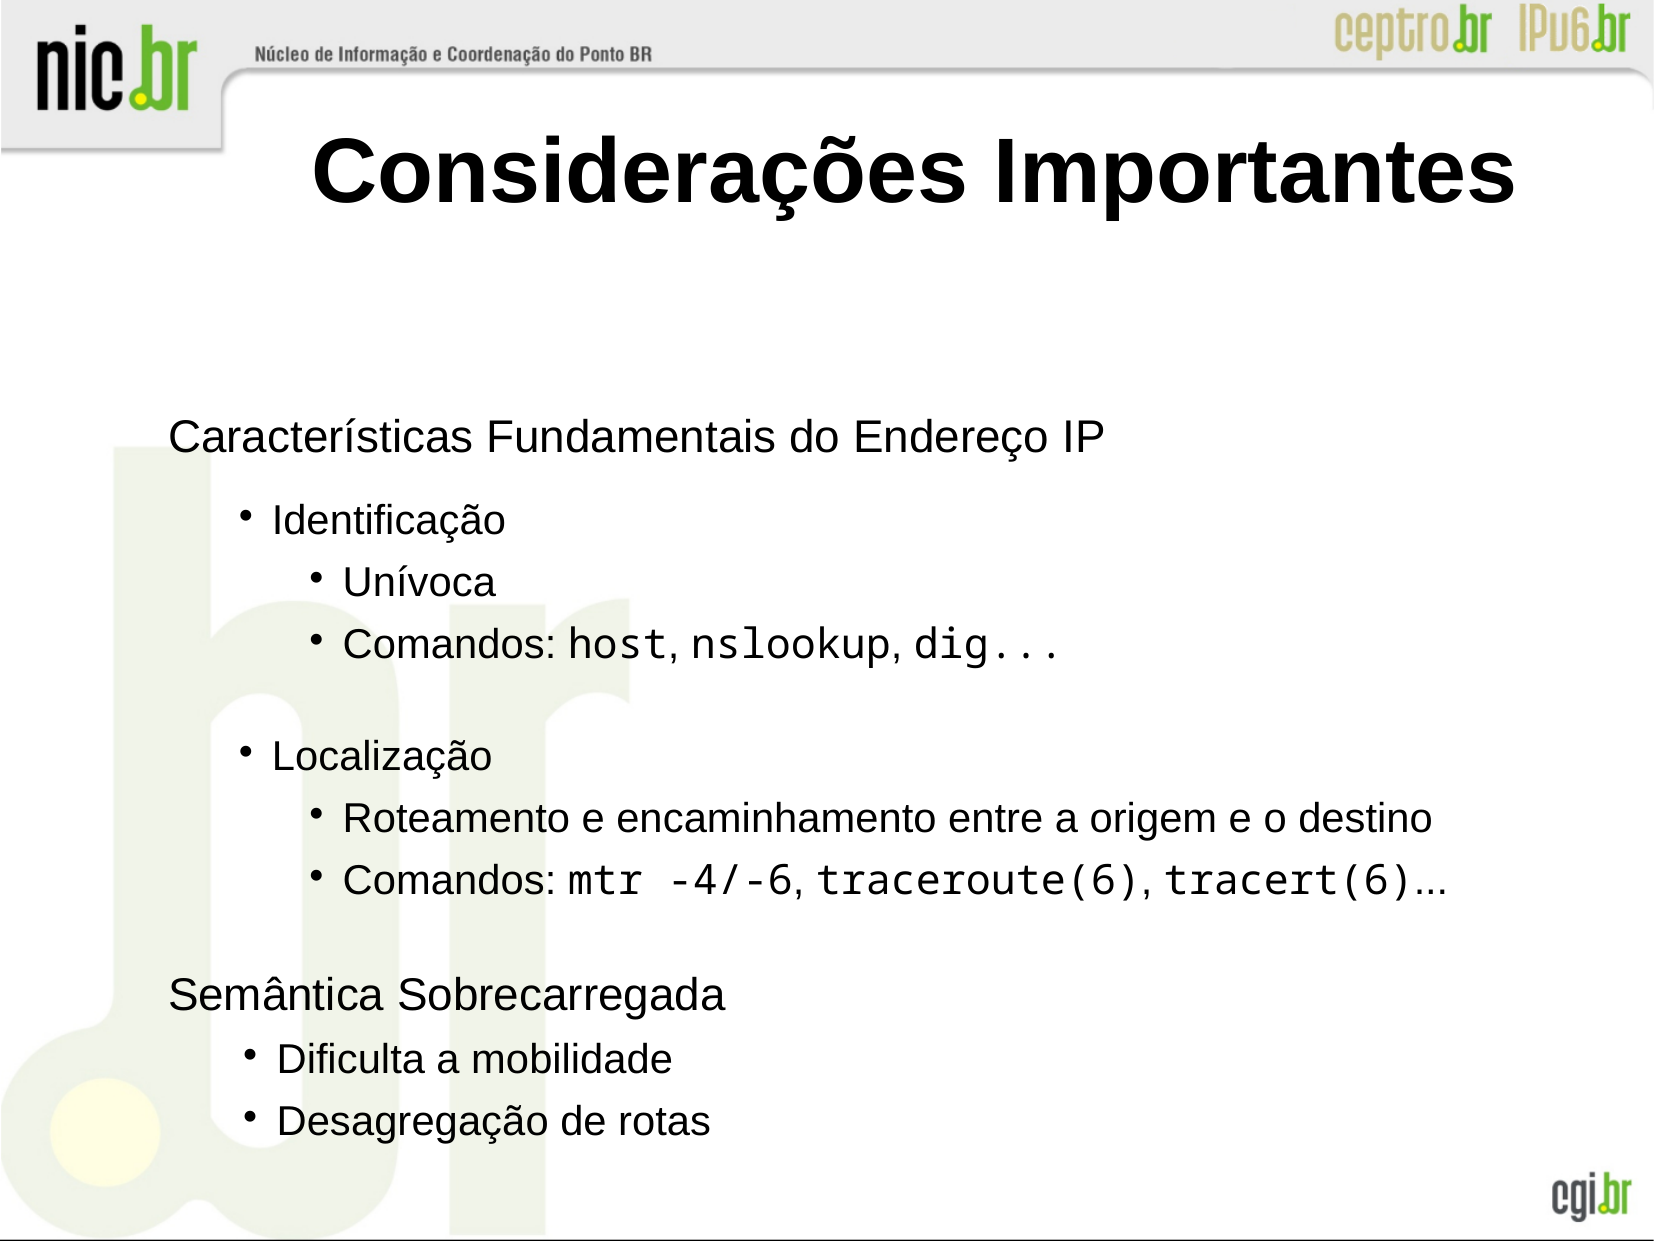

Considerações Importantes
Características Fundamentais do Endereço IP
Identificação
Unívoca
Comandos: host, nslookup, dig...
Localização
Roteamento e encaminhamento entre a origem e o destino
Comandos: mtr -4/-6, traceroute(6), tracert(6)...
Semântica Sobrecarregada
Dificulta a mobilidade
Desagregação de rotas